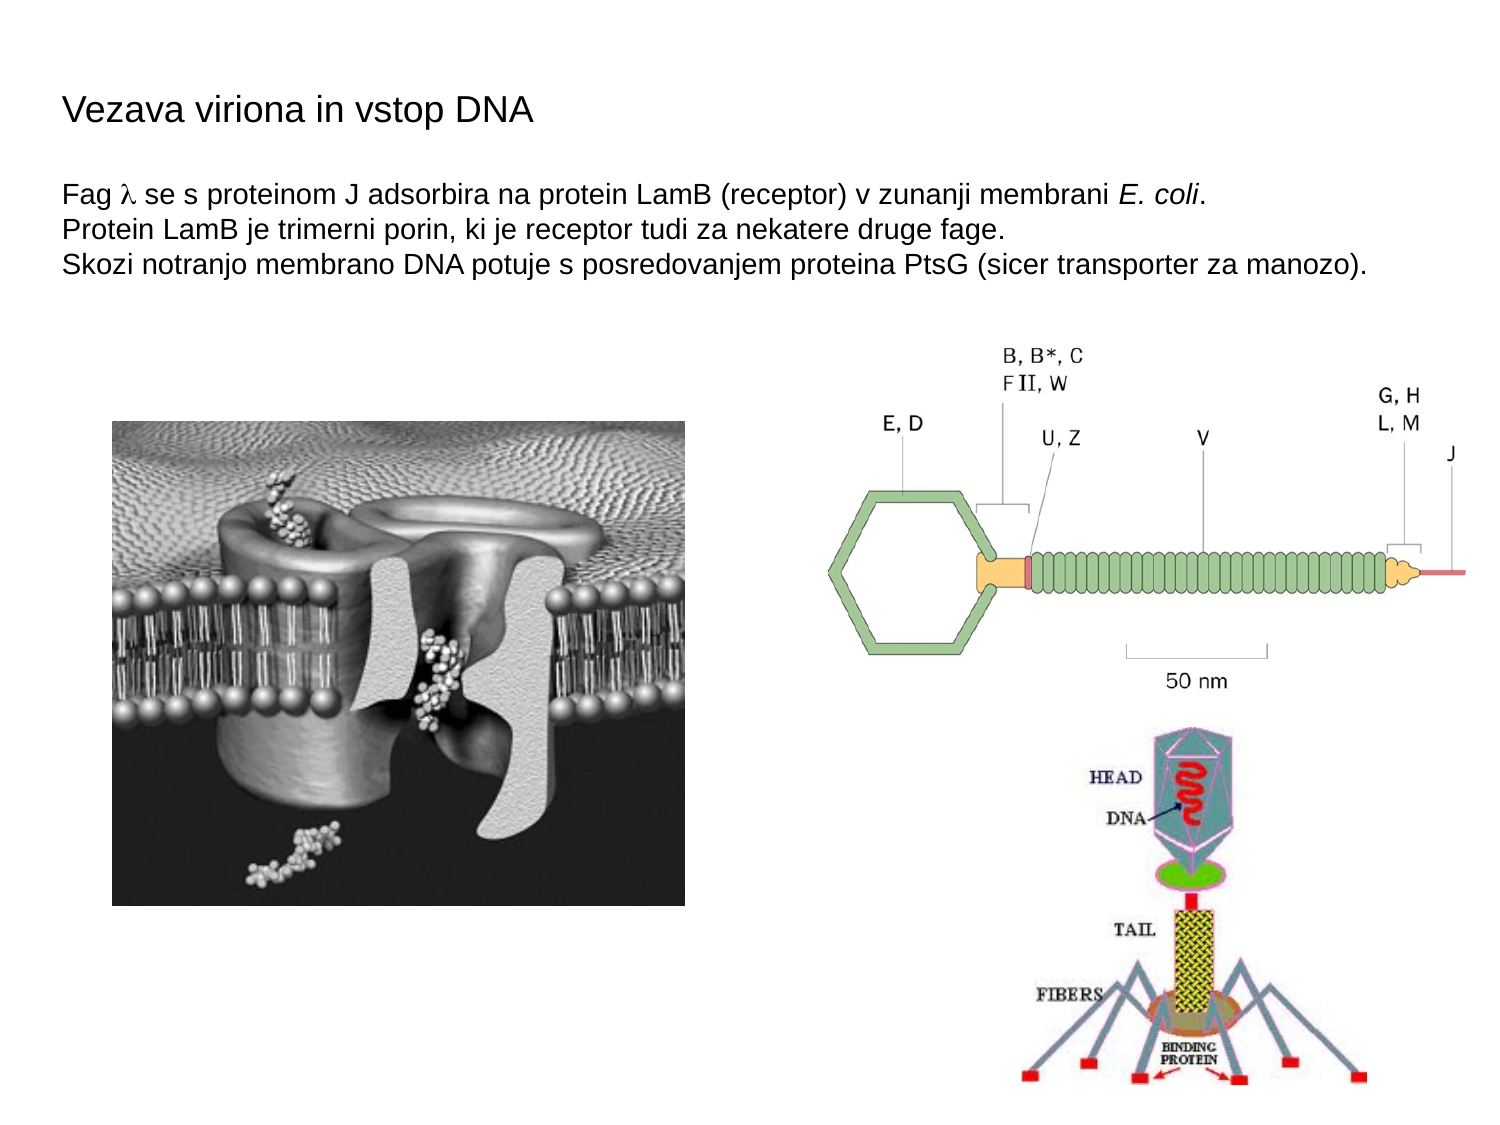

Vezava viriona in vstop DNA
Fag l se s proteinom J adsorbira na protein LamB (receptor) v zunanji membrani E. coli.
Protein LamB je trimerni porin, ki je receptor tudi za nekatere druge fage.
Skozi notranjo membrano DNA potuje s posredovanjem proteina PtsG (sicer transporter za manozo).